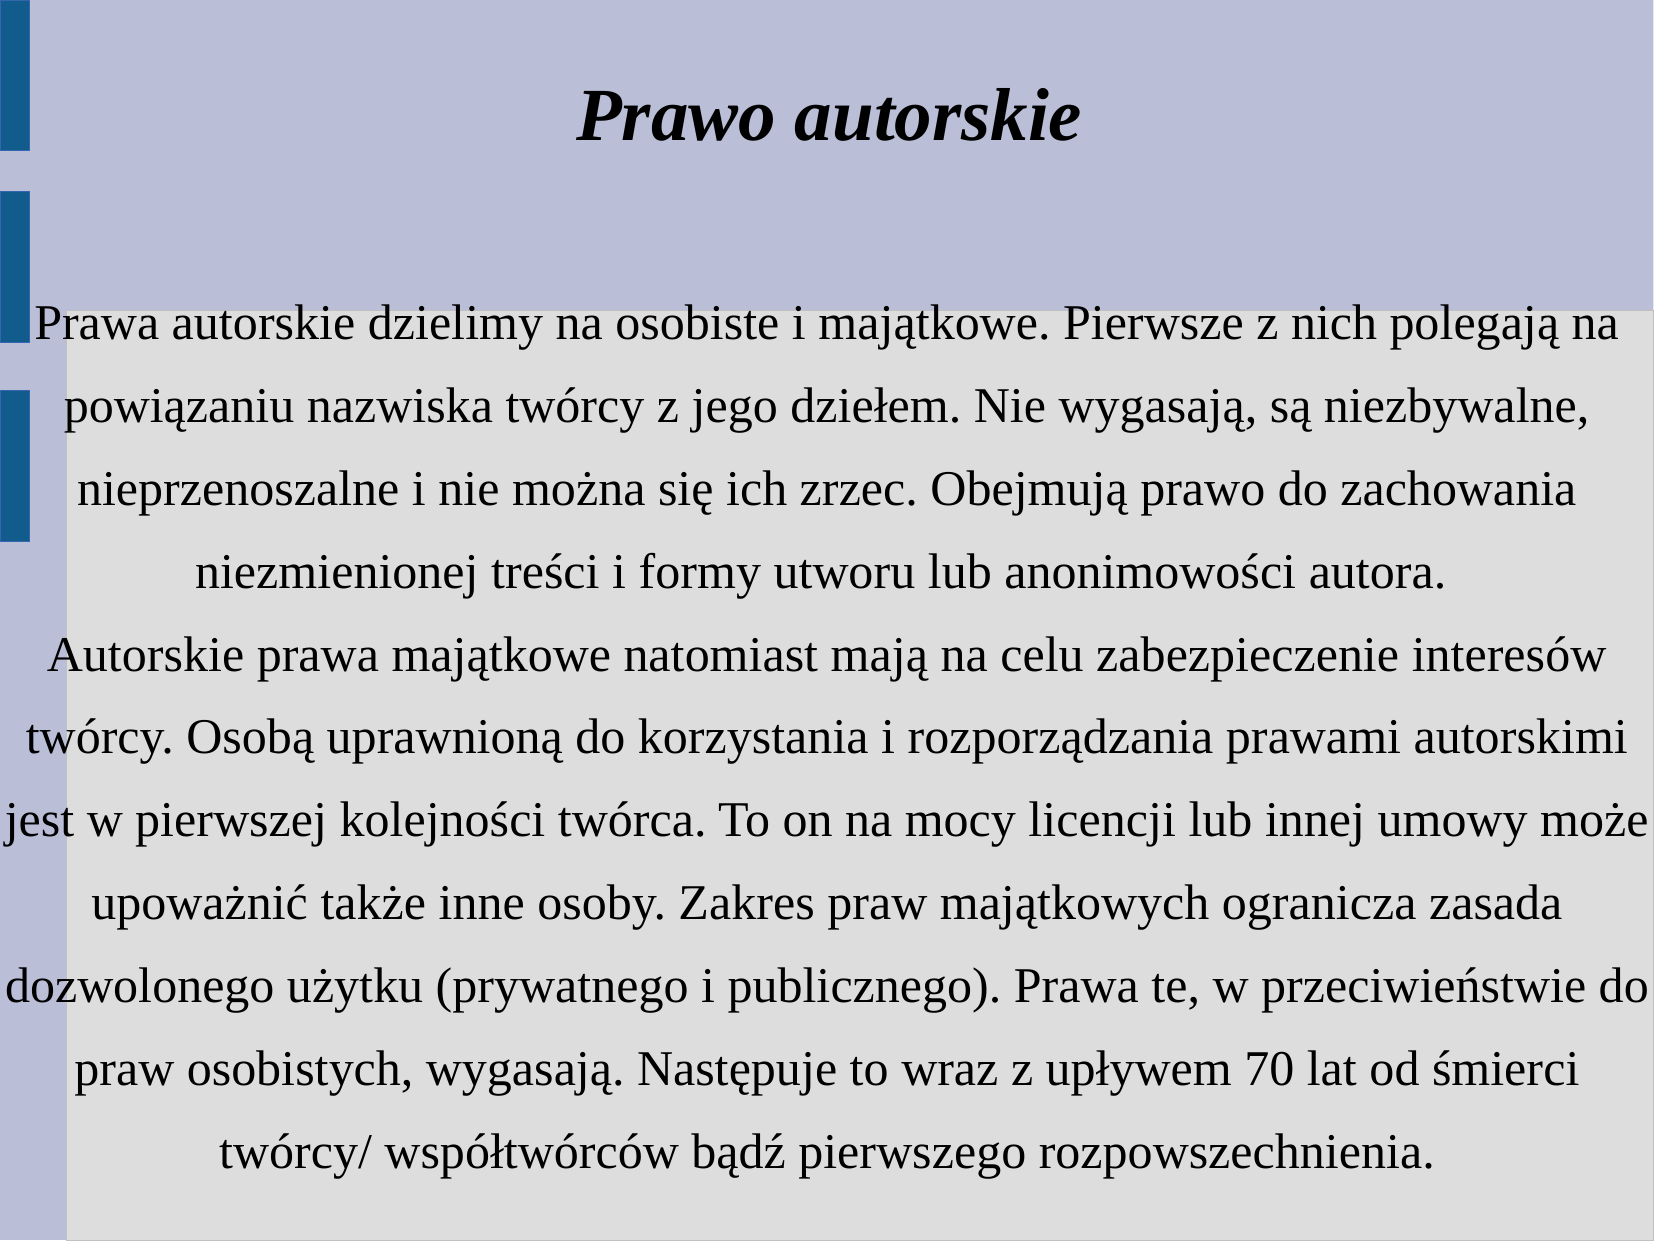

# Prawo autorskie
Prawa autorskie dzielimy na osobiste i majątkowe. Pierwsze z nich polegają na powiązaniu nazwiska twórcy z jego dziełem. Nie wygasają, są niezbywalne, nieprzenoszalne i nie można się ich zrzec. Obejmują prawo do zachowania niezmienionej treści i formy utworu lub anonimowości autora.
Autorskie prawa majątkowe natomiast mają na celu zabezpieczenie interesów twórcy. Osobą uprawnioną do korzystania i rozporządzania prawami autorskimi jest w pierwszej kolejności twórca. To on na mocy licencji lub innej umowy może upoważnić także inne osoby. Zakres praw majątkowych ogranicza zasada dozwolonego użytku (prywatnego i publicznego). Prawa te, w przeciwieństwie do praw osobistych, wygasają. Następuje to wraz z upływem 70 lat od śmierci twórcy/ współtwórców bądź pierwszego rozpowszechnienia.